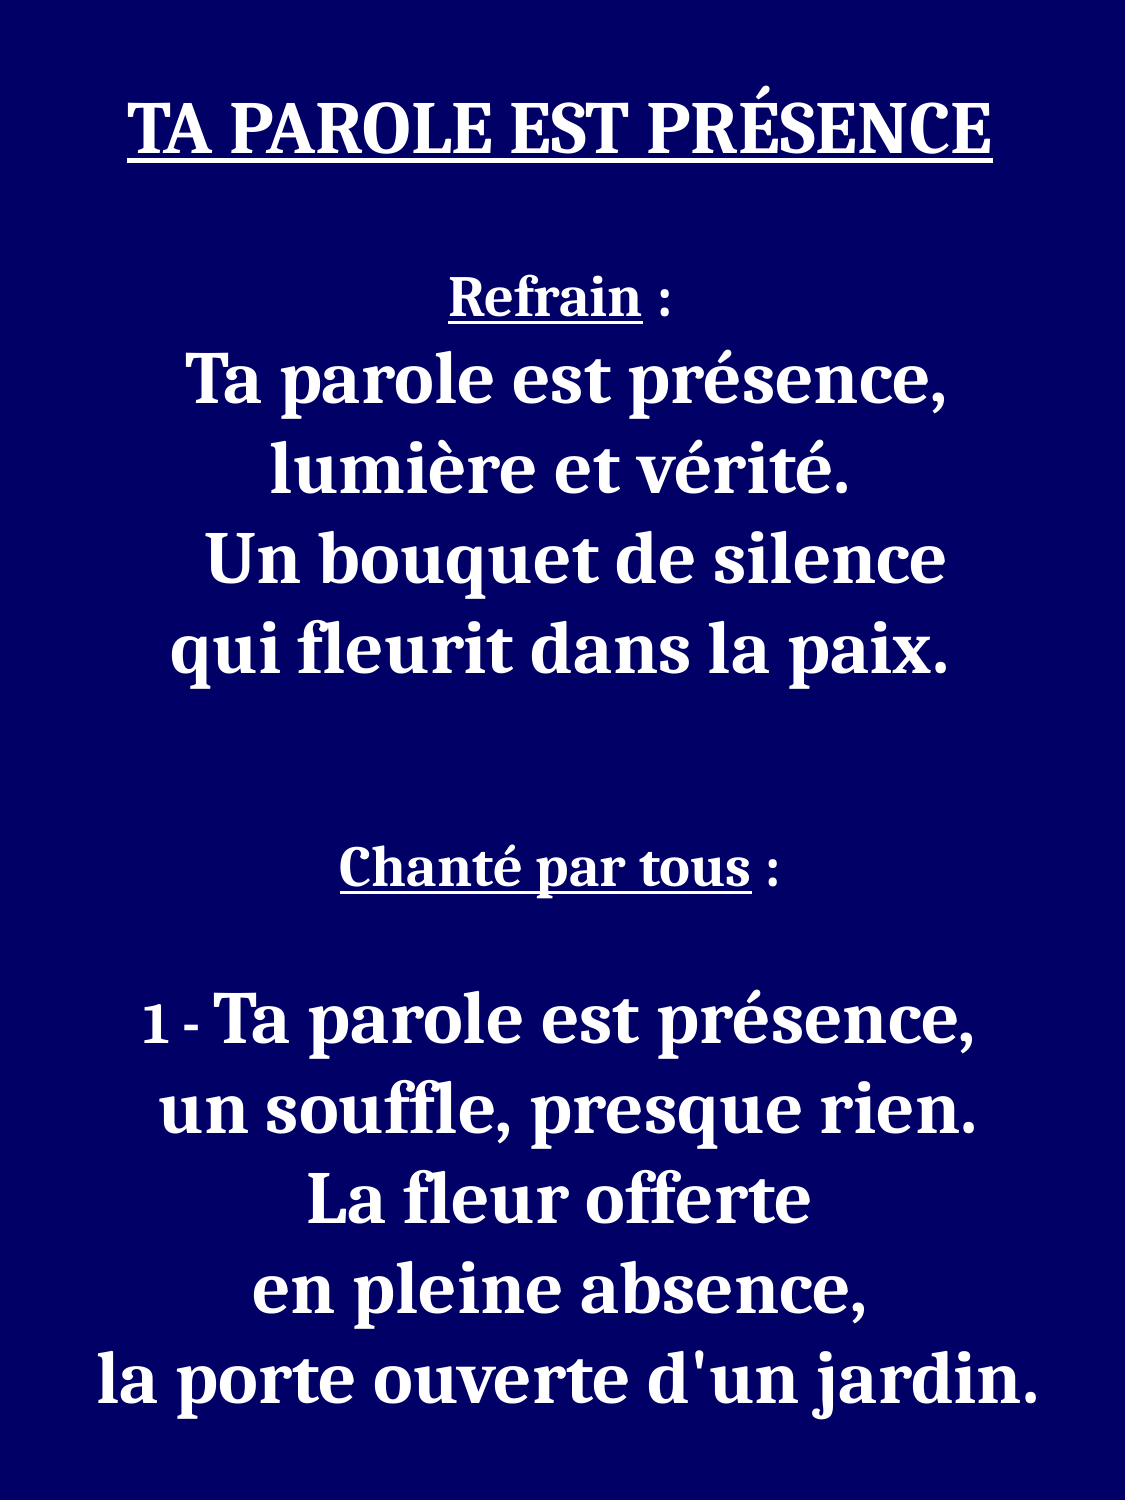

TA PAROLE EST PRÉSENCE
Refrain :
 Ta parole est présence,
lumière et vérité.
 Un bouquet de silence
qui fleurit dans la paix.
Chanté par tous :
1 - Ta parole est présence,
 un souffle, presque rien.
La fleur offerte
en pleine absence,
 la porte ouverte d'un jardin.